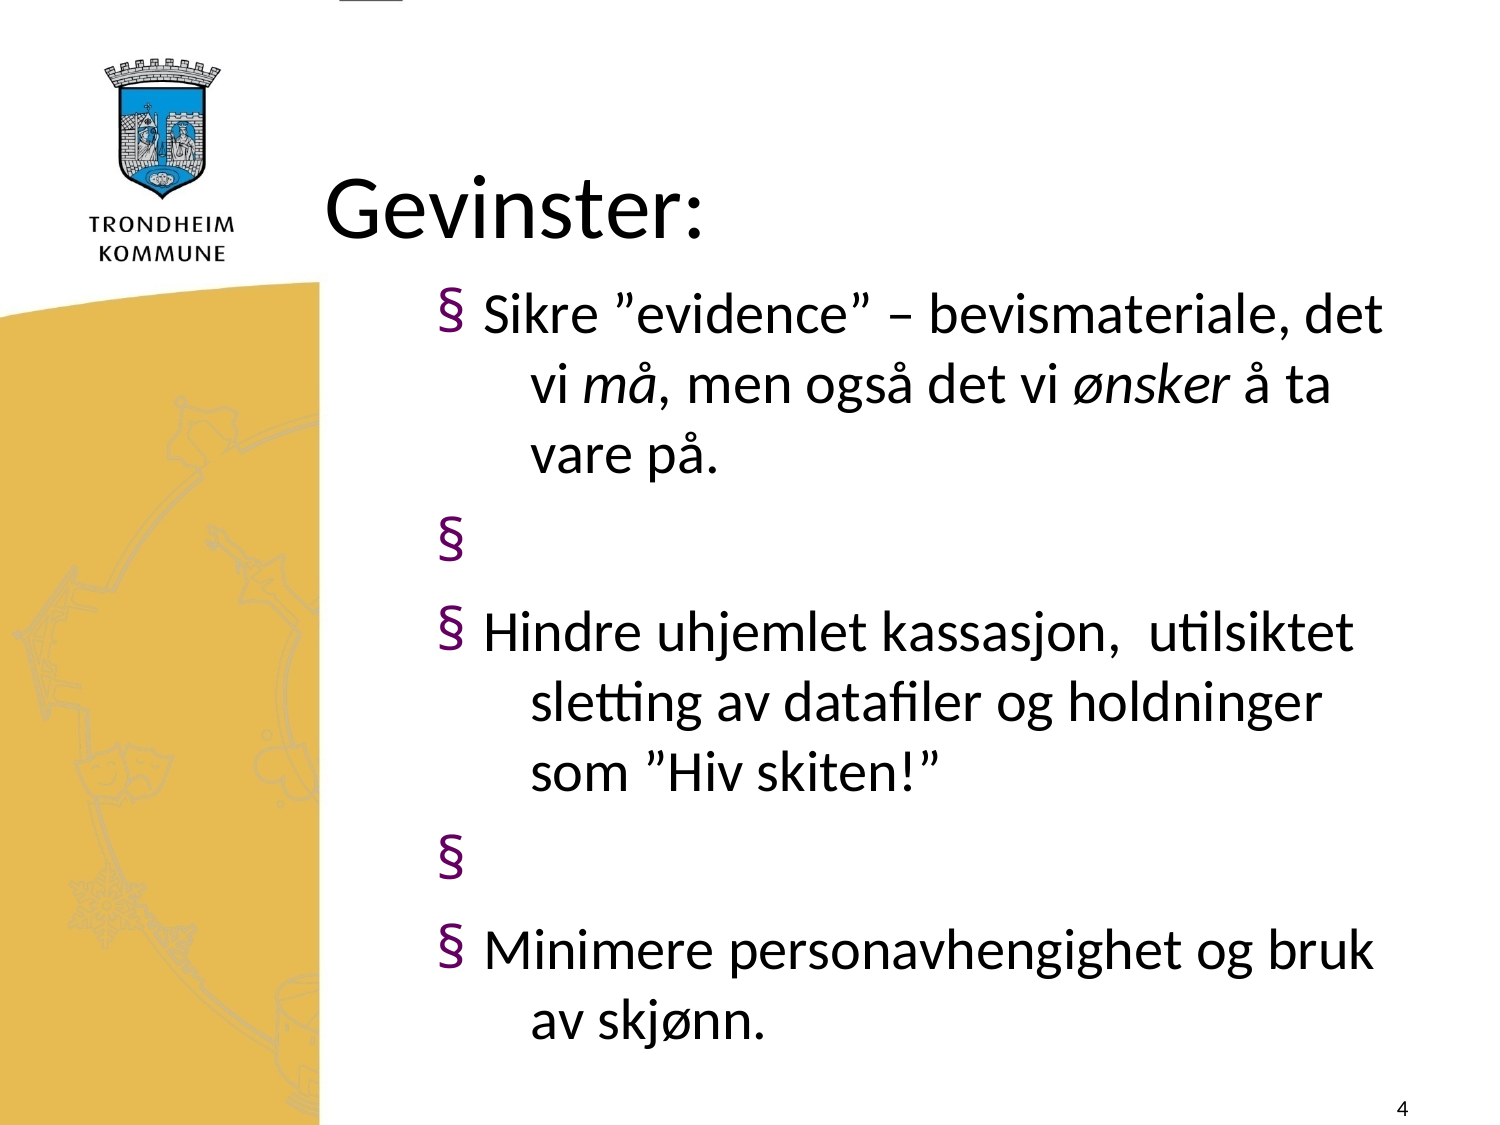

# Gevinster:
Sikre ”evidence” – bevismateriale, det vi må, men også det vi ønsker å ta vare på.
Hindre uhjemlet kassasjon, utilsiktet sletting av datafiler og holdninger som ”Hiv skiten!”
Minimere personavhengighet og bruk av skjønn.